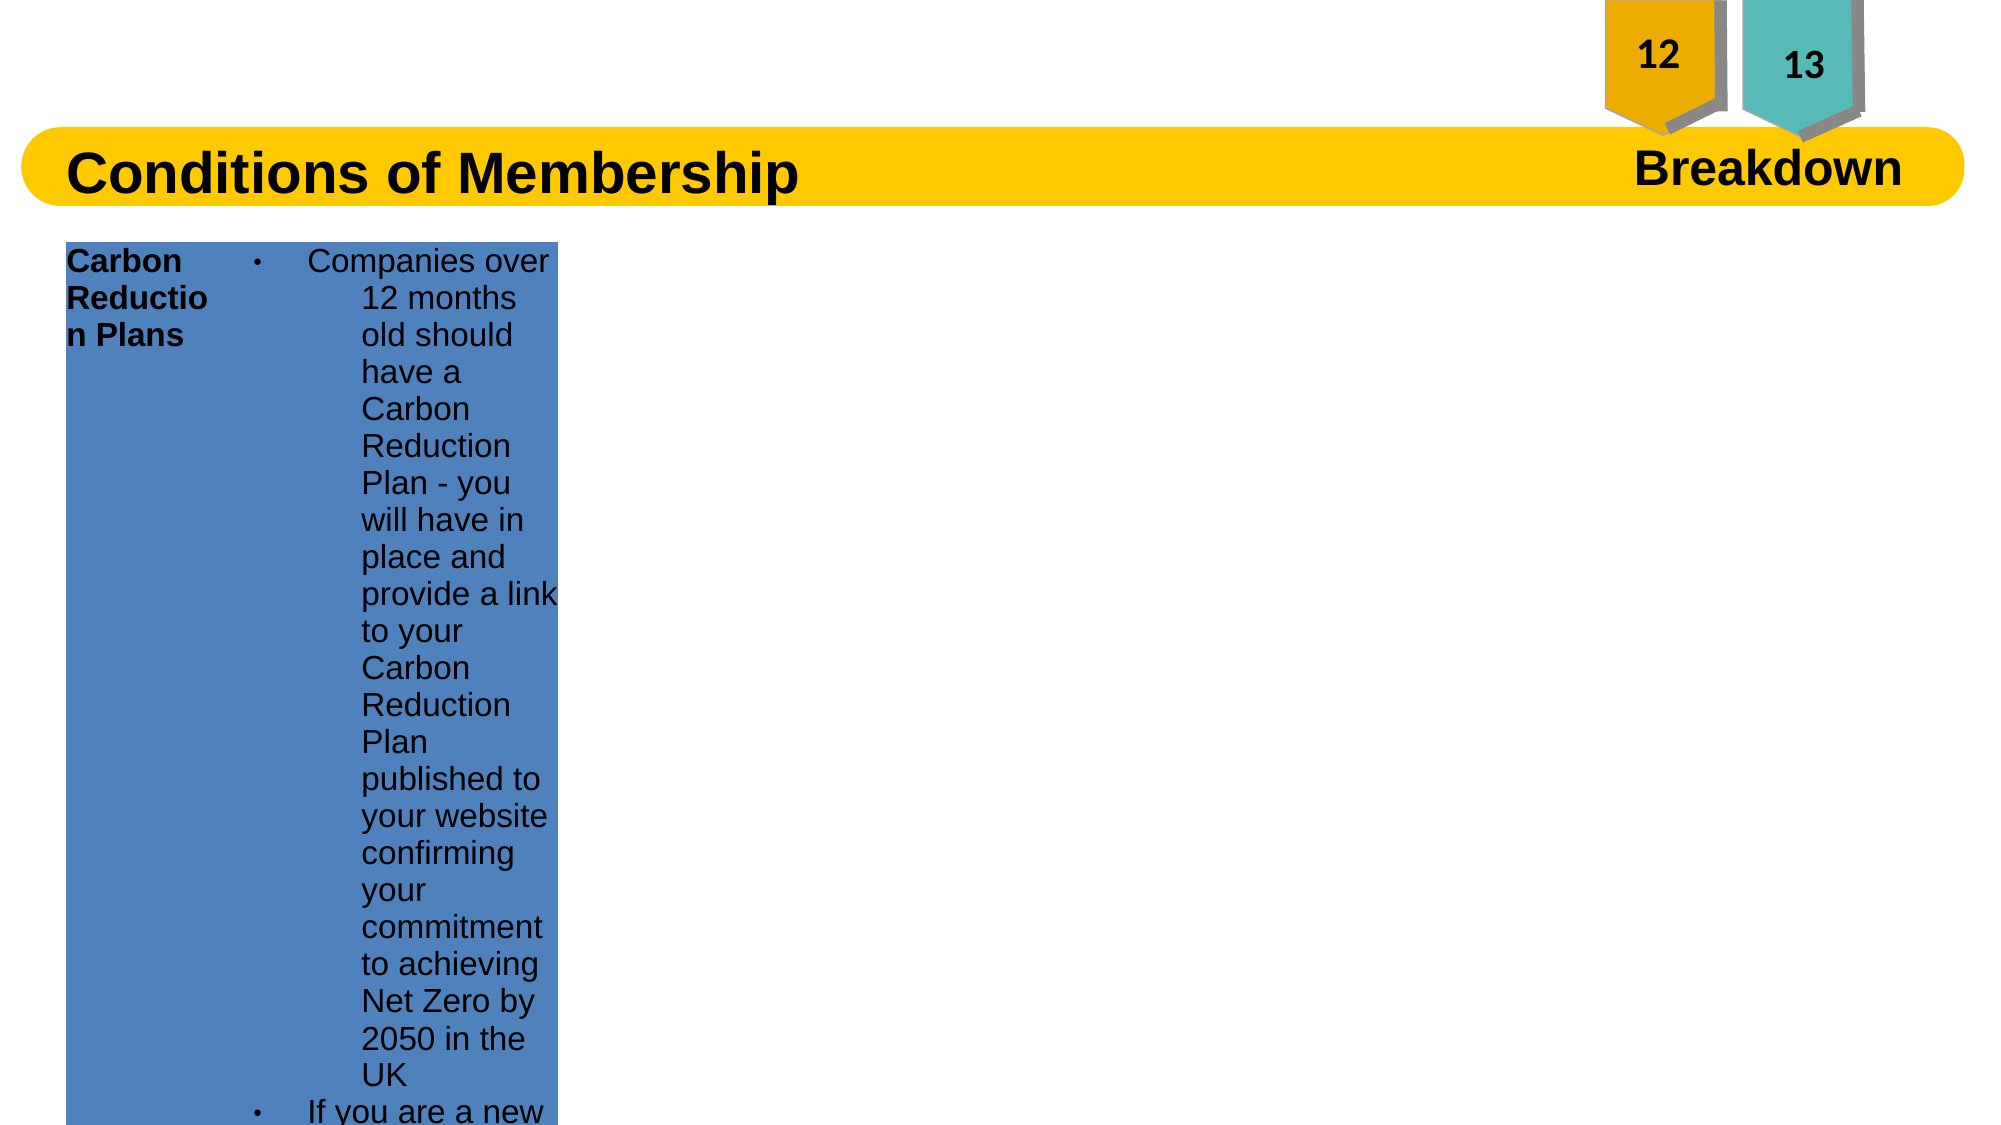

12
13
Conditions of Membership
# Breakdown
| Carbon Reduction Plans | Companies over 12 months old should have a Carbon Reduction Plan - you will have in place and provide a link to your Carbon Reduction Plan published to your website confirming your commitment to achieving Net Zero by 2050 in the UK If you are a new supplier and have been trading for less than 12 months, you must still confirm your commitment to achieving Net Zero by 2050 by publishing a full Carbon Reduction Plan (CRP) as soon as possible. Refer to PPN006 and the associated guidance. CCS have also created guidance to assist you in creating your Carbon Reduction Plan |
| --- | --- |
| Modern Slavery | Where you confirm that the Modern Slavery Act applies to your organisation you must provide evidence of your compliance with the act including details of where your modern slavery statement is published. Refer to PPN009 and associated guidance Modern Slavery Act |